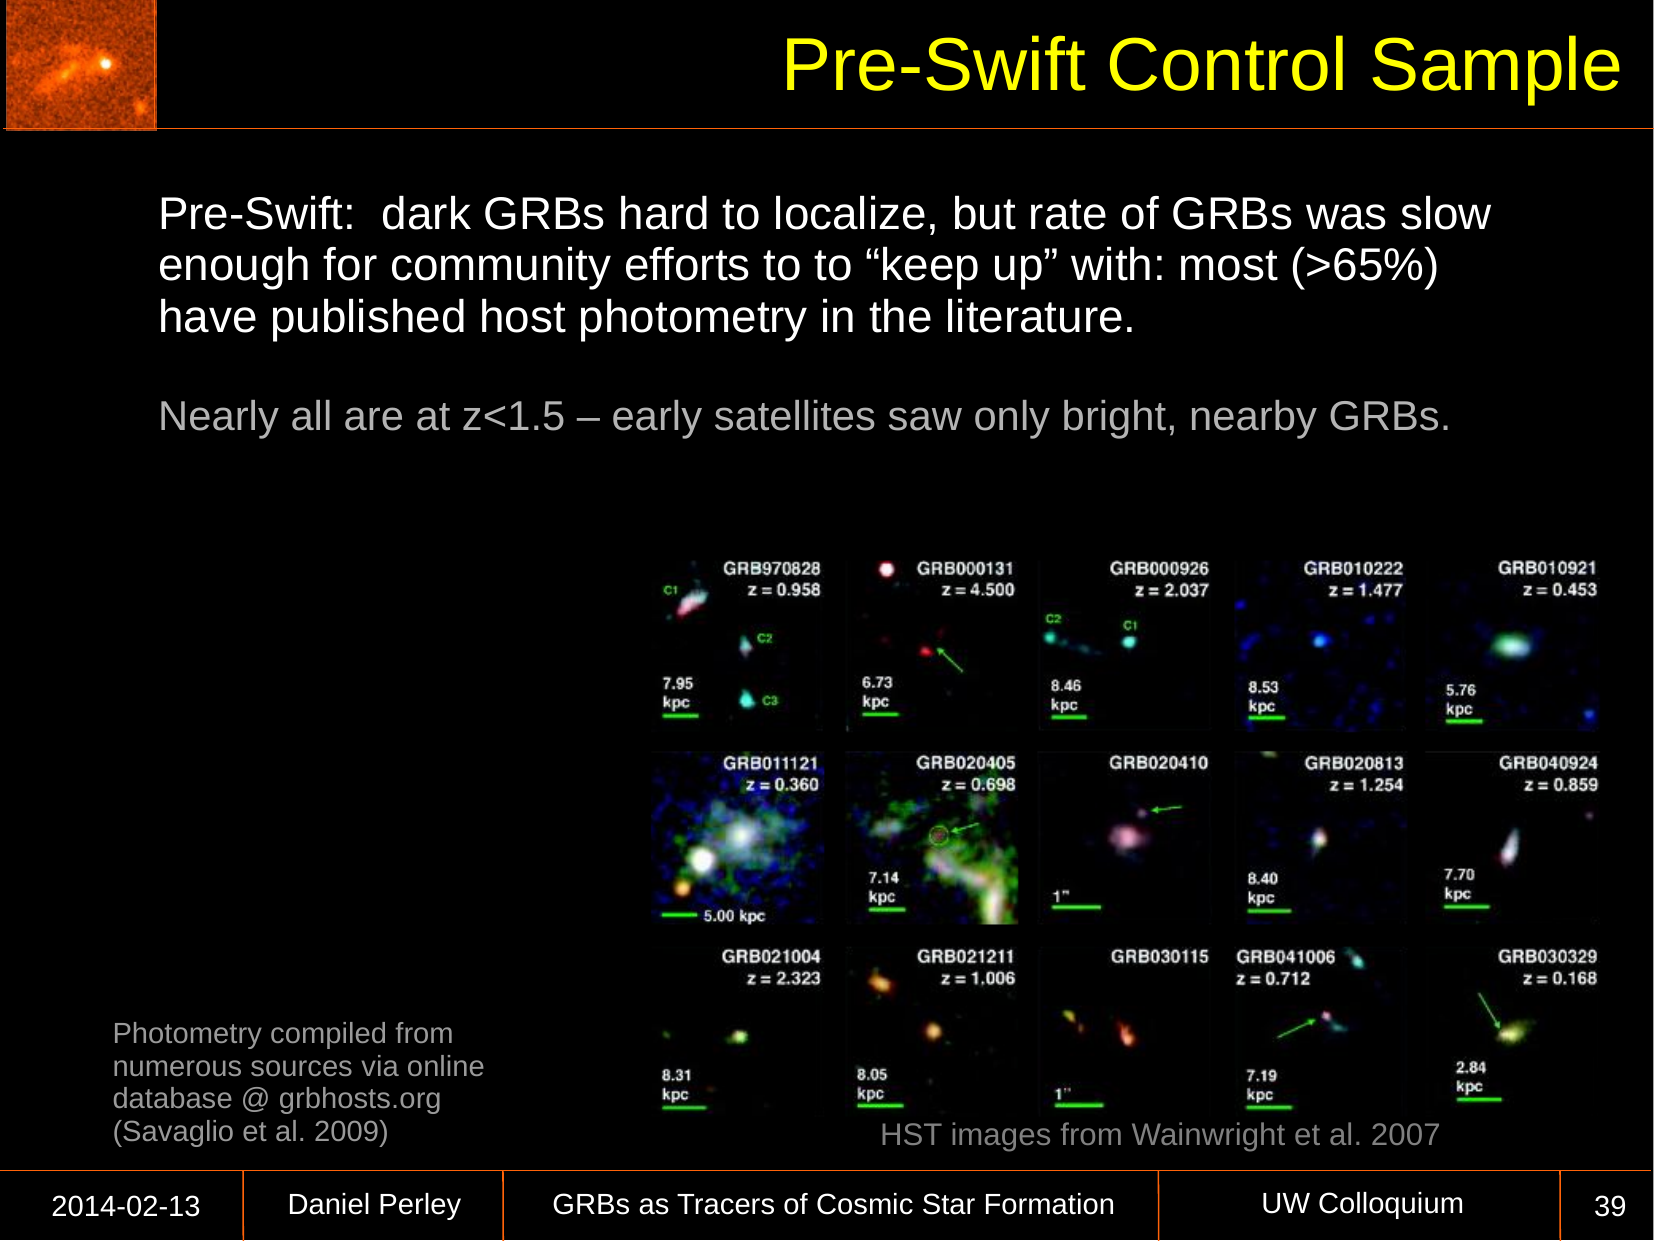

# Pre-Swift Control Sample
Pre-Swift: dark GRBs hard to localize, but rate of GRBs was slow enough for community efforts to to “keep up” with: most (>65%) have published host photometry in the literature.
Nearly all are at z<1.5 – early satellites saw only bright, nearby GRBs.
Photometry compiled from numerous sources via online database @ grbhosts.org
(Savaglio et al. 2009)
HST images from Wainwright et al. 2007
2014-02-13
39